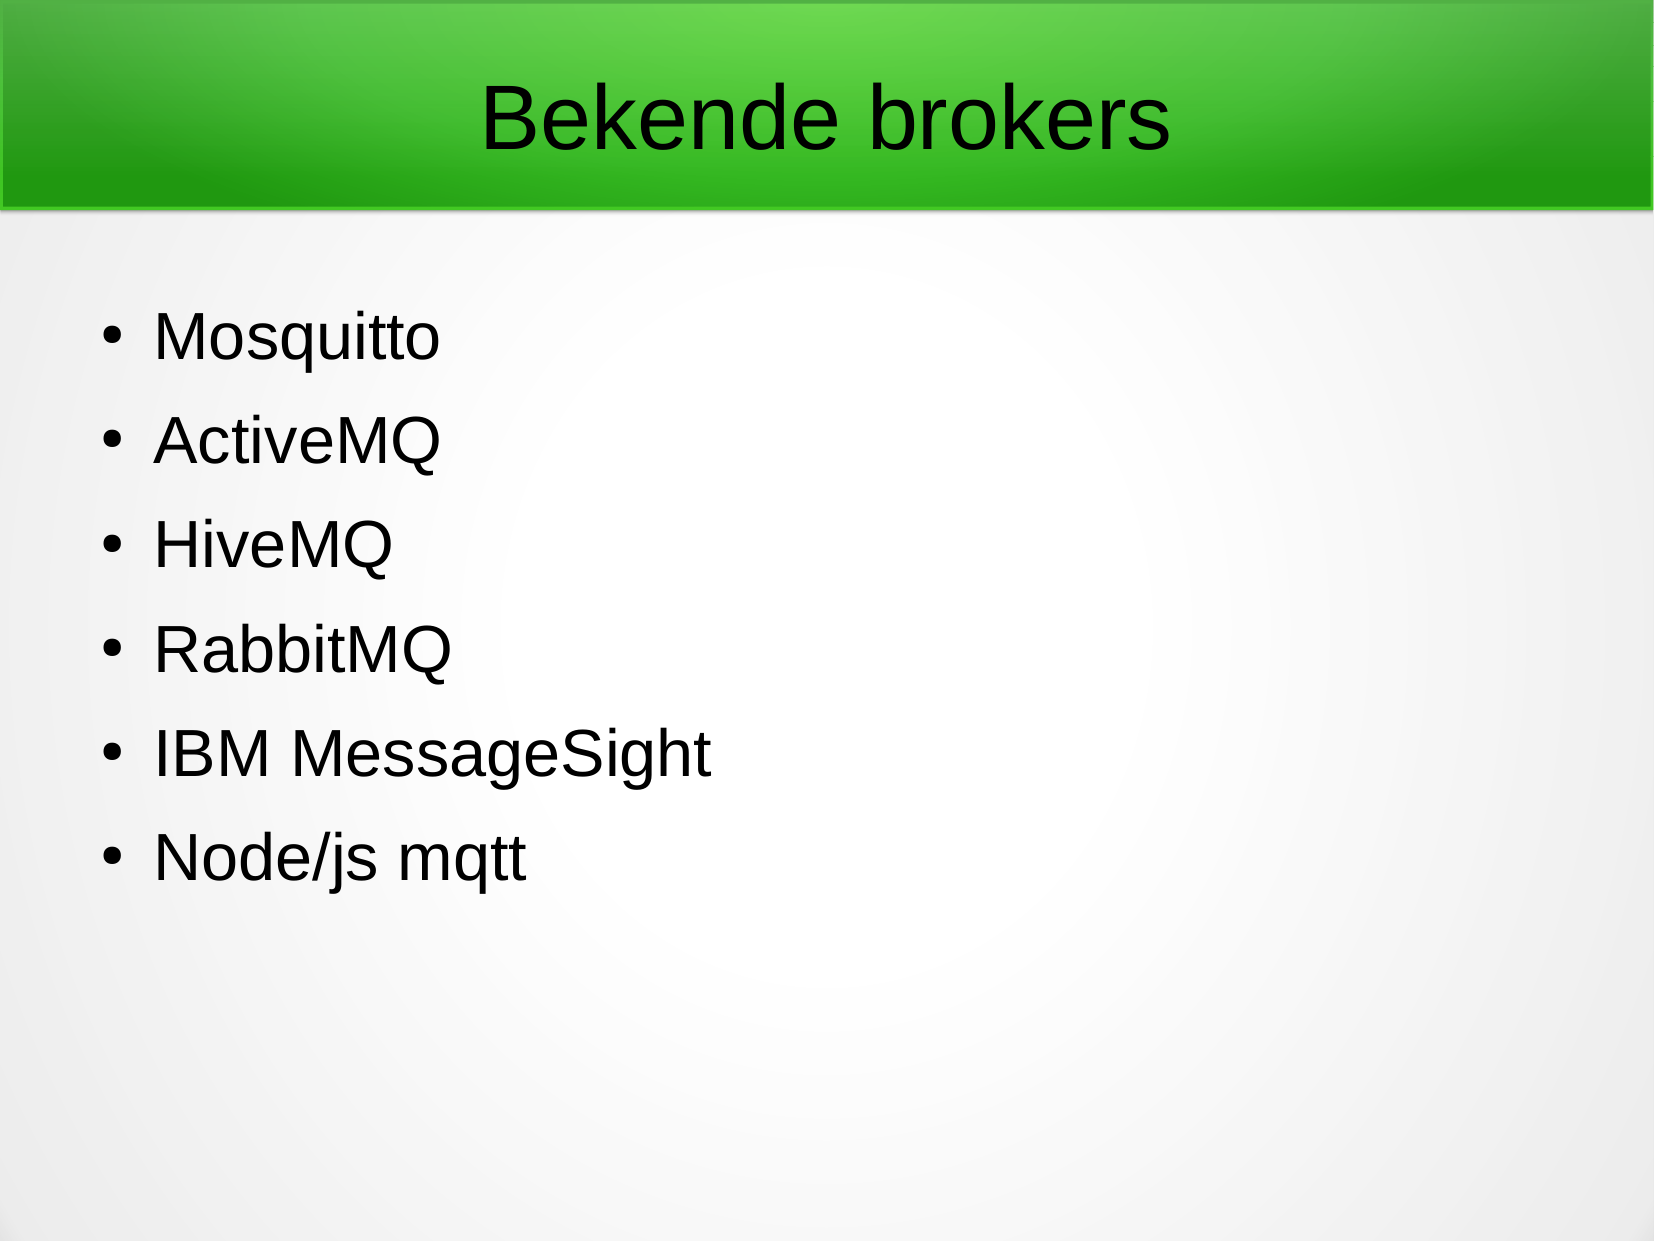

# Bekende brokers
Mosquitto
ActiveMQ
HiveMQ
RabbitMQ
IBM MessageSight
Node/js mqtt